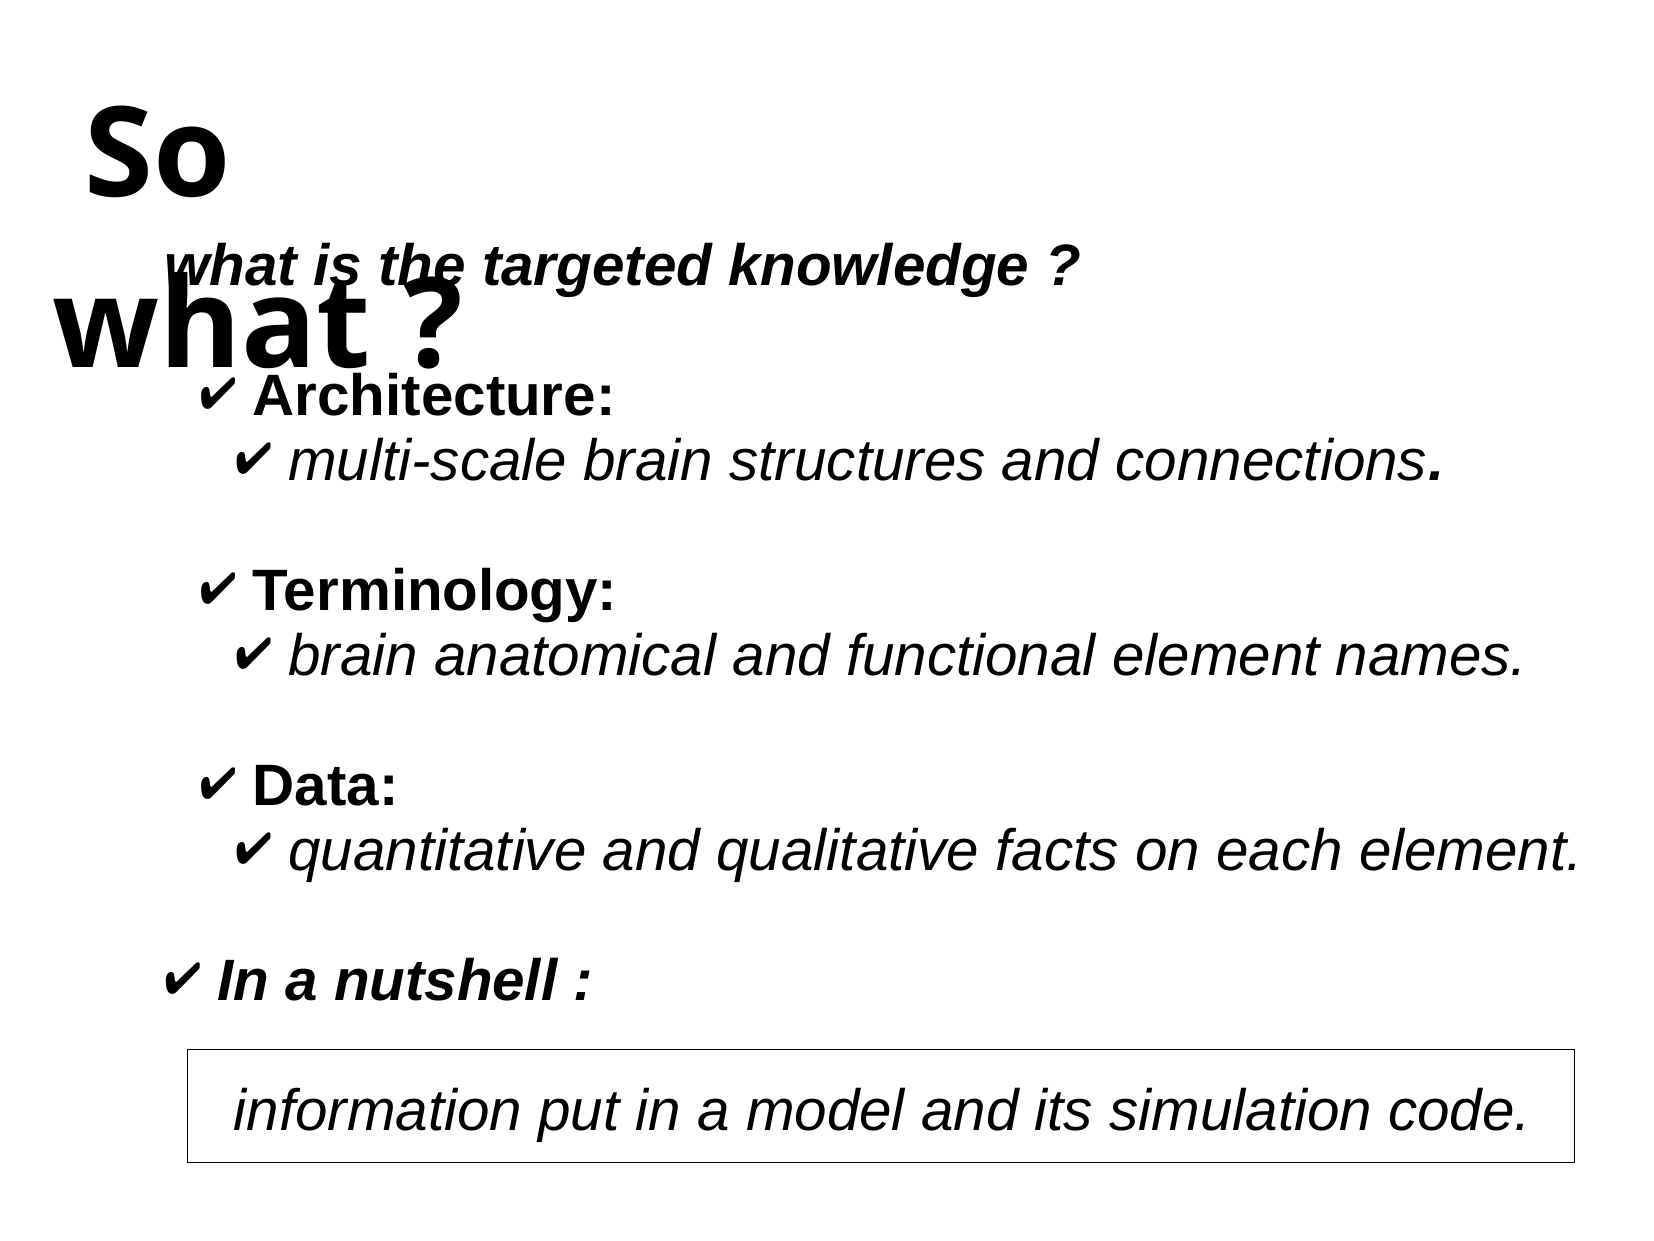

So what ?
what is the targeted knowledge ?
 Architecture:
 multi-scale brain structures and connections.
 Terminology:
 brain anatomical and functional element names.
 Data:
 quantitative and qualitative facts on each element.
 In a nutshell :
 information put in a model and its simulation code.